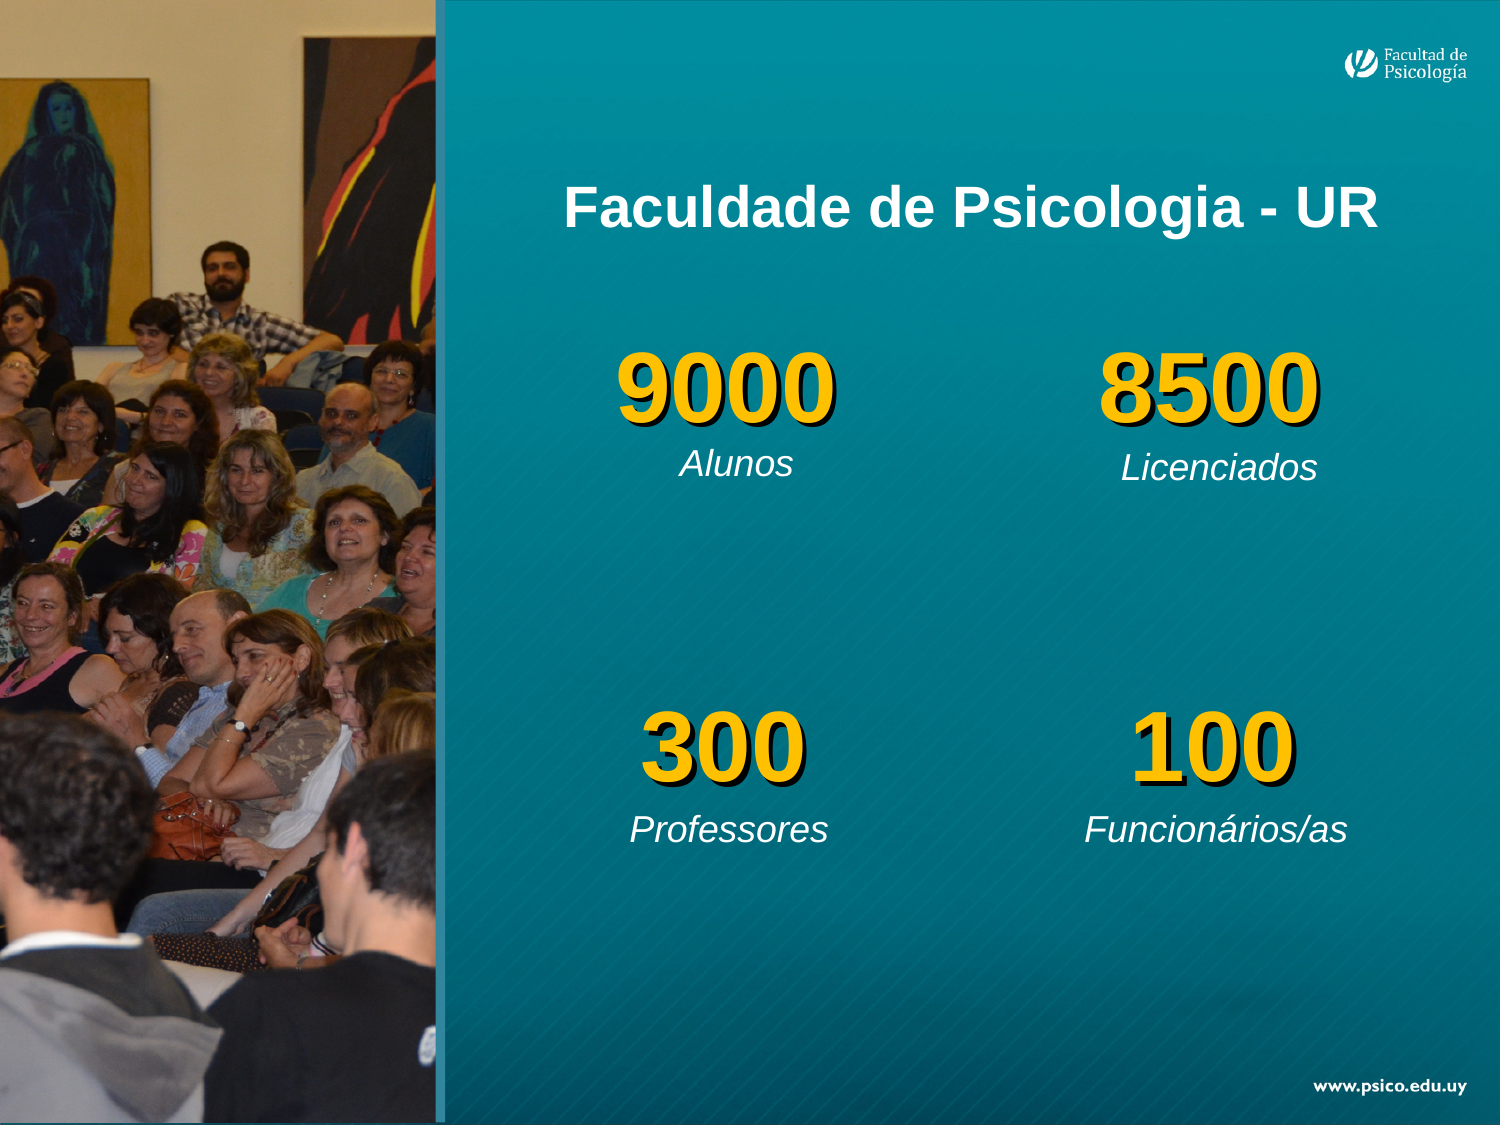

# Faculdade de Psicologia - UR
9000
8500
Alunos
Licenciados
300
100
Professores
Funcionários/as